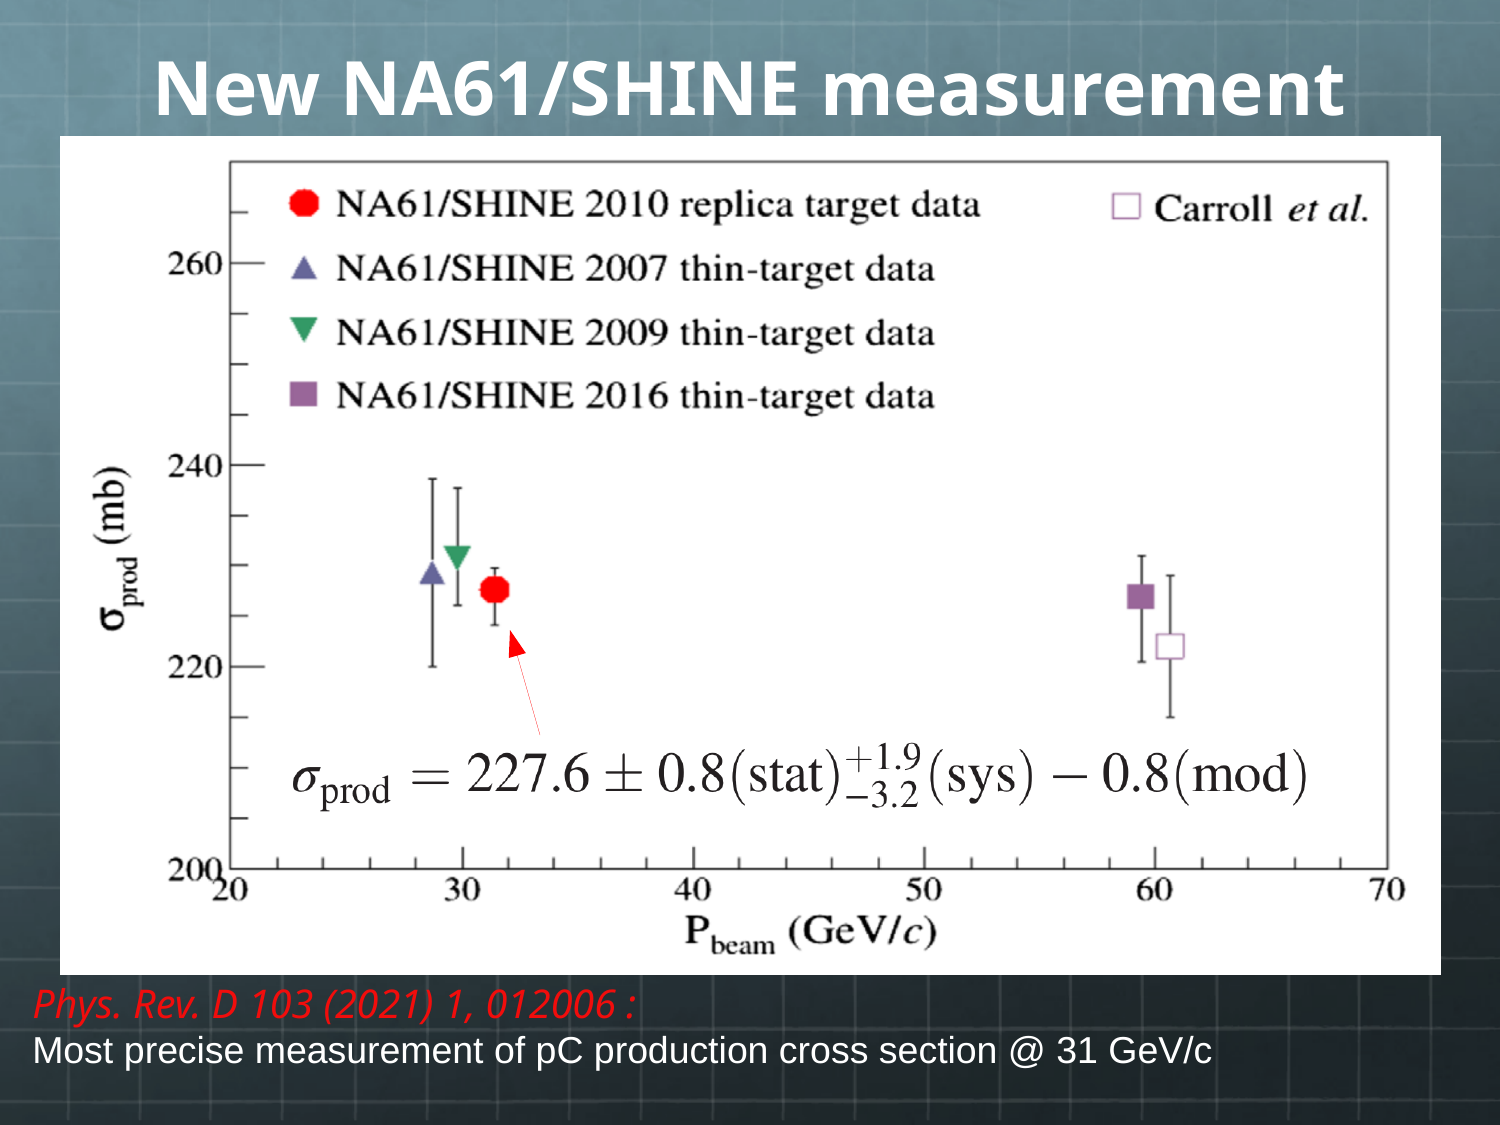

New NA61/SHINE measurement
# Phys. Rev. D 103 (2021) 1, 012006 : Most precise measurement of pC production cross section @ 31 GeV/c